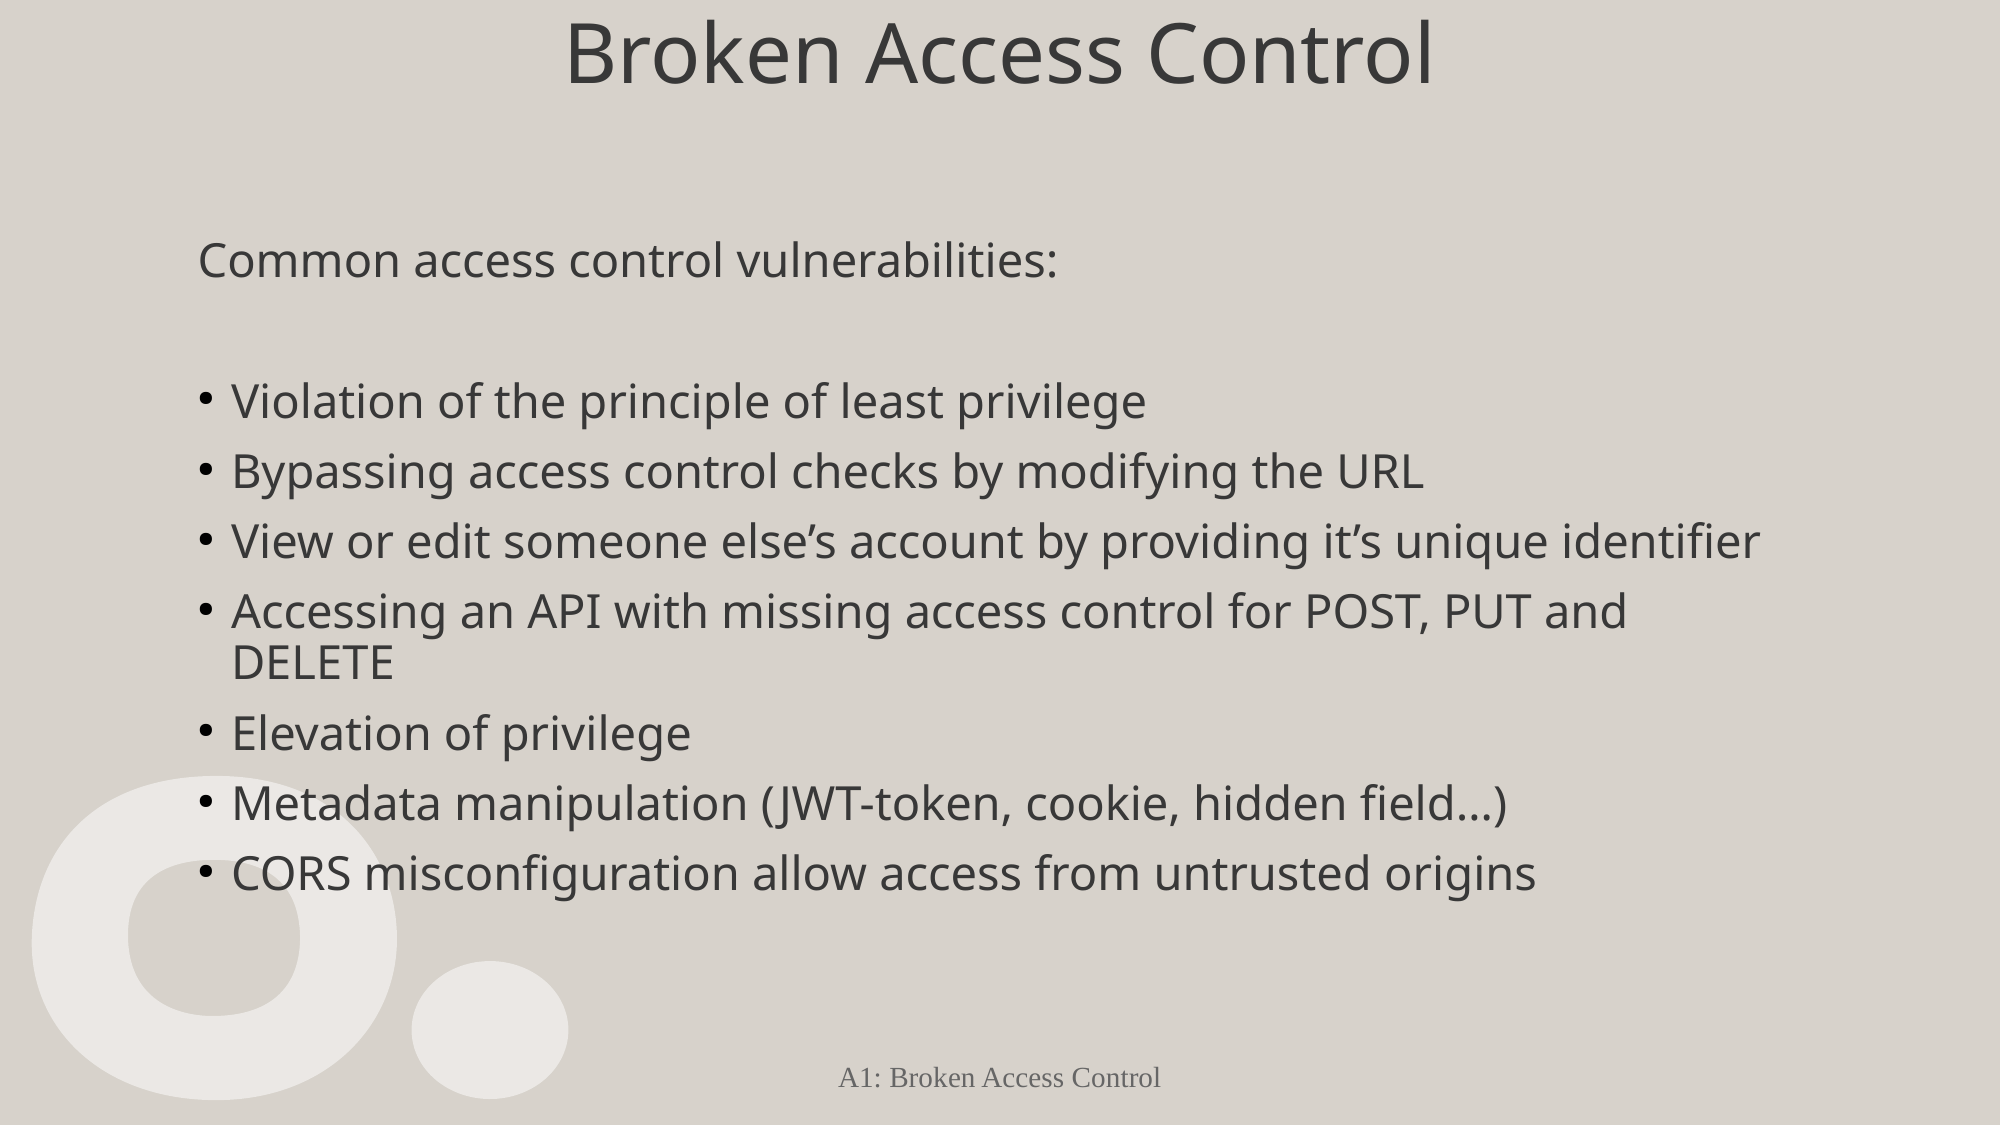

Broken Access Control
Common access control vulnerabilities:
Violation of the principle of least privilege
Bypassing access control checks by modifying the URL
View or edit someone else’s account by providing it’s unique identifier
Accessing an API with missing access control for POST, PUT and DELETE
Elevation of privilege
Metadata manipulation (JWT-token, cookie, hidden field…)
CORS misconfiguration allow access from untrusted origins
#
A1: Broken Access Control